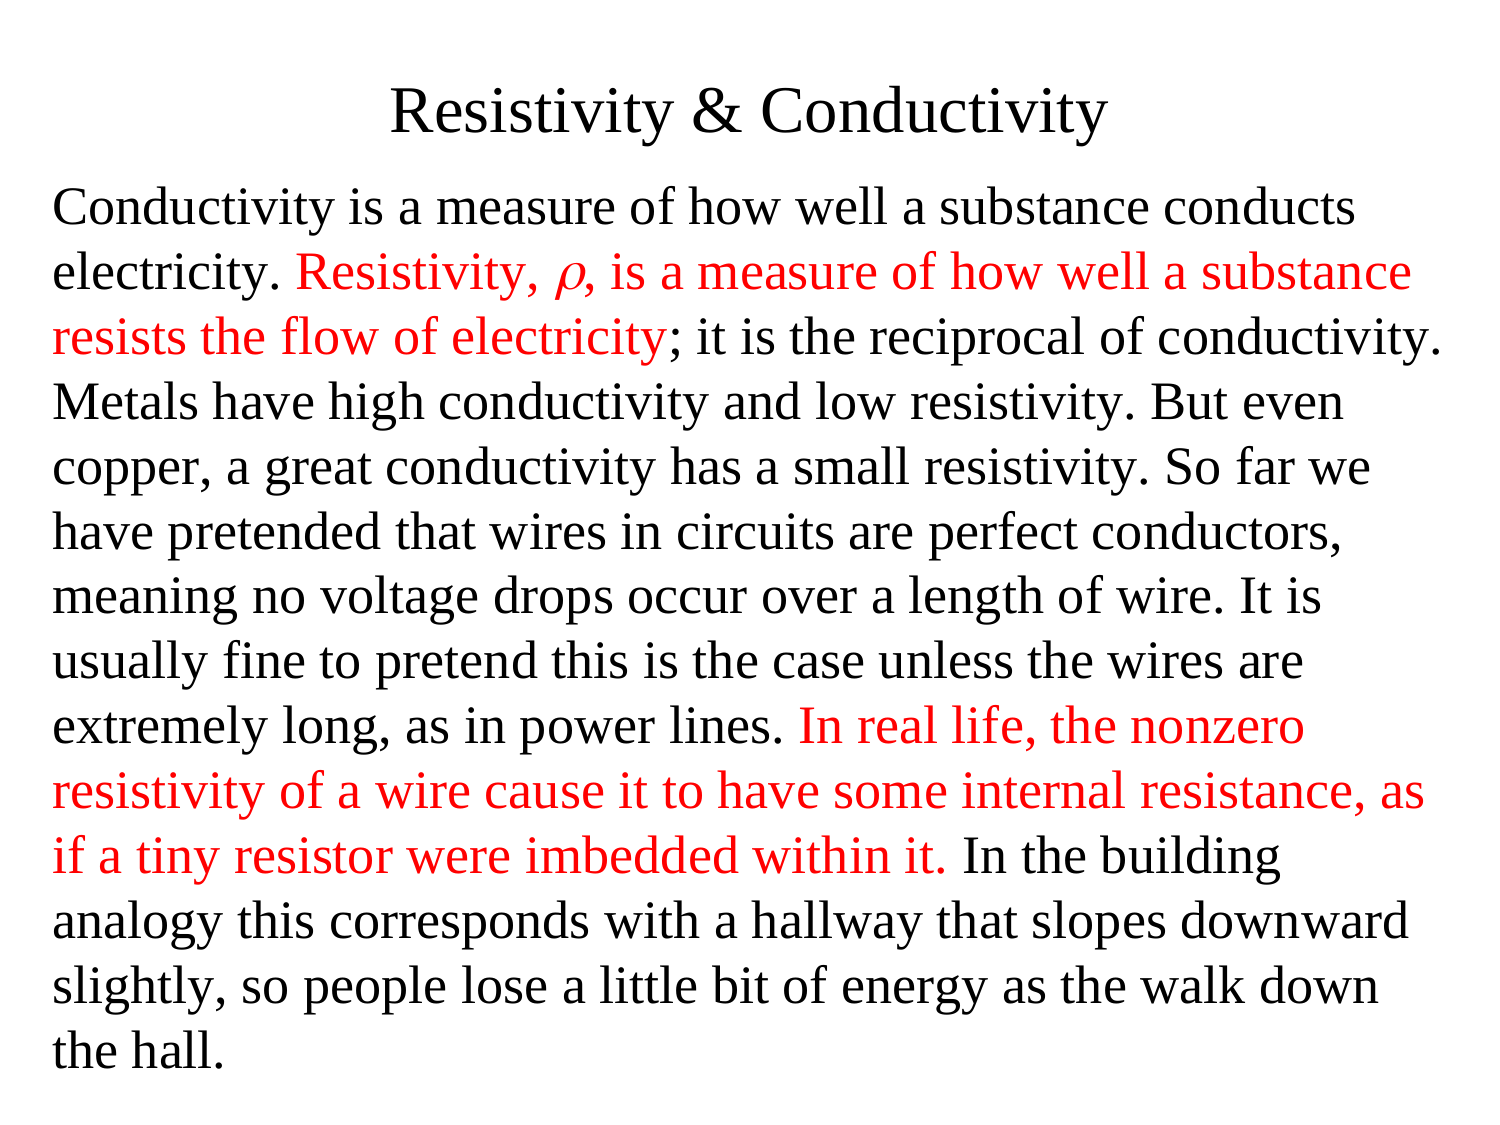

# Resistivity & Conductivity
Conductivity is a measure of how well a substance conducts electricity. Resistivity, , is a measure of how well a substance resists the flow of electricity; it is the reciprocal of conductivity. Metals have high conductivity and low resistivity. But even copper, a great conductivity has a small resistivity. So far we have pretended that wires in circuits are perfect conductors, meaning no voltage drops occur over a length of wire. It is usually fine to pretend this is the case unless the wires are extremely long, as in power lines. In real life, the nonzero resistivity of a wire cause it to have some internal resistance, as if a tiny resistor were imbedded within it. In the building analogy this corresponds with a hallway that slopes downward slightly, so people lose a little bit of energy as the walk down the hall.